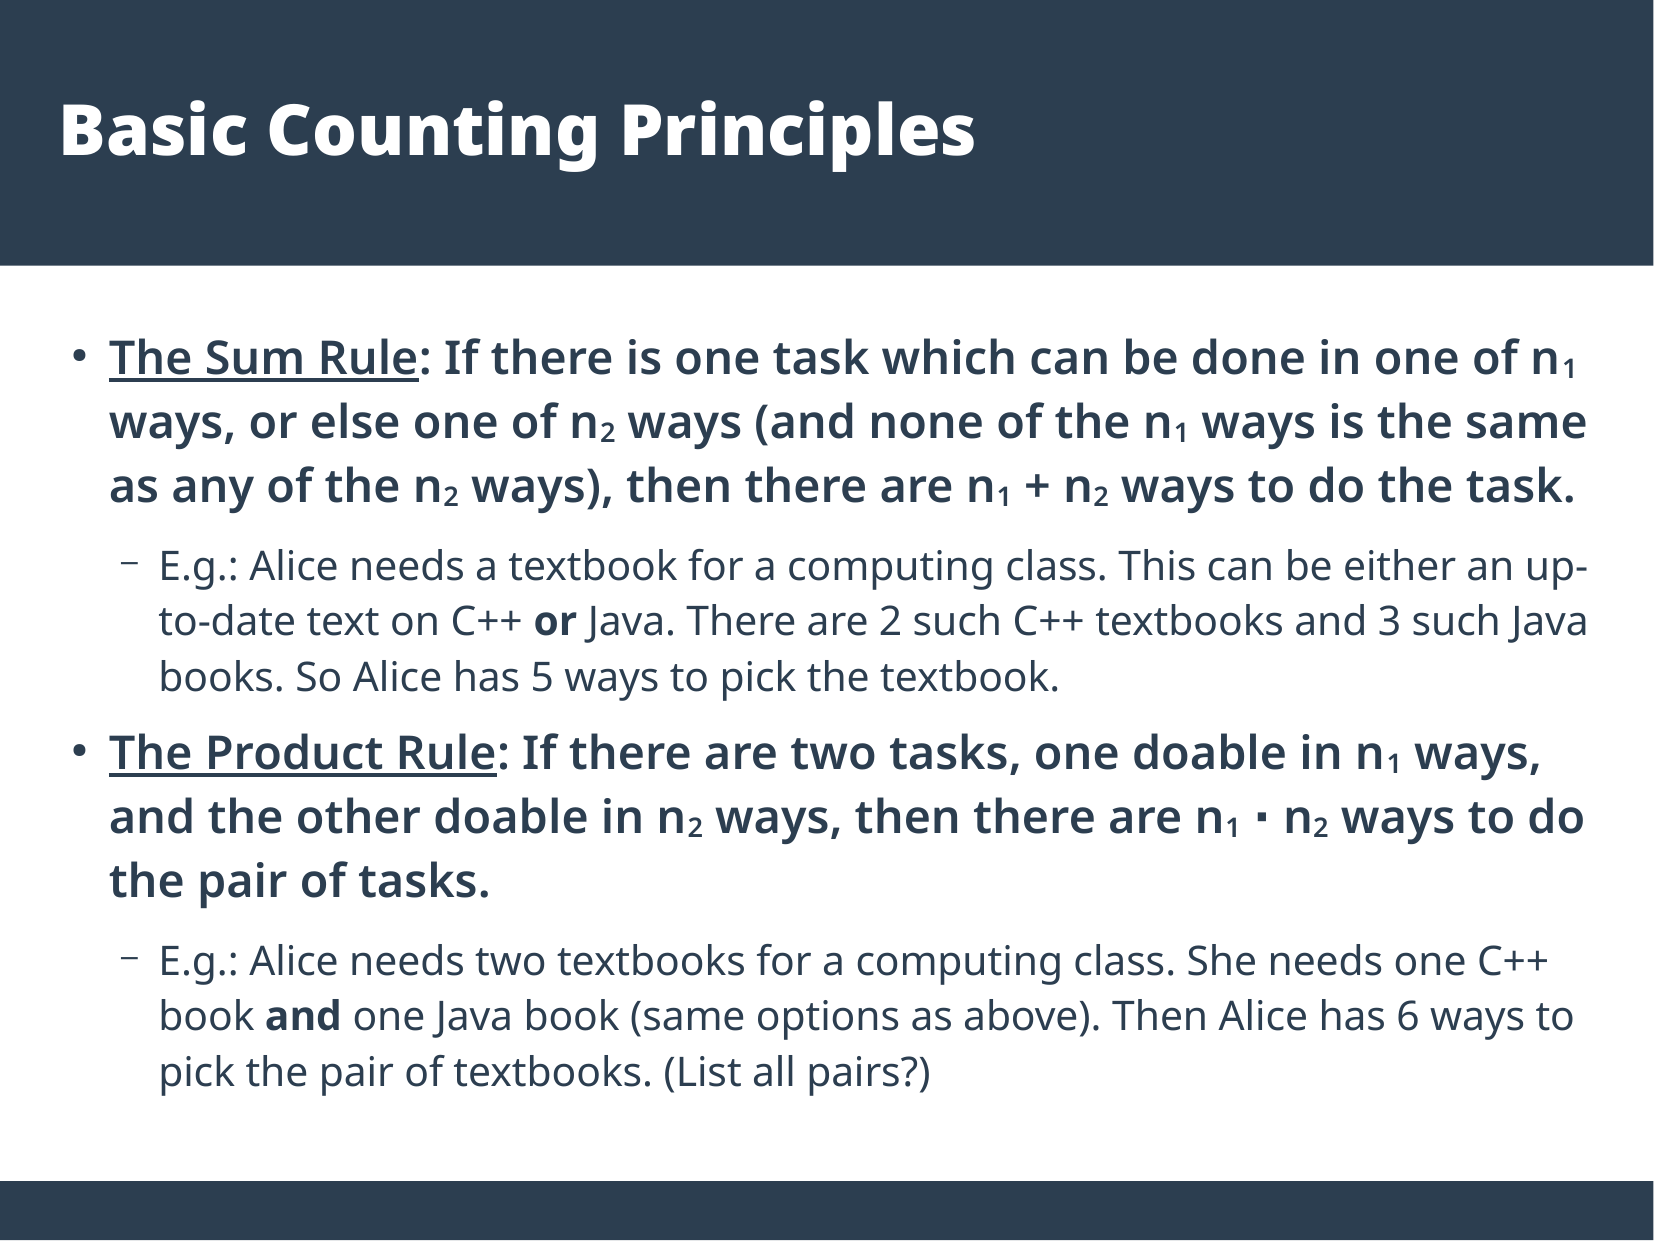

# Basic Counting Principles
The Sum Rule: If there is one task which can be done in one of n1 ways, or else one of n2 ways (and none of the n1 ways is the same as any of the n2 ways), then there are n1 + n2 ways to do the task.
E.g.: Alice needs a textbook for a computing class. This can be either an up-to-date text on C++ or Java. There are 2 such C++ textbooks and 3 such Java books. So Alice has 5 ways to pick the textbook.
The Product Rule: If there are two tasks, one doable in n1 ways, and the other doable in n2 ways, then there are n1 ∙ n2 ways to do the pair of tasks.
E.g.: Alice needs two textbooks for a computing class. She needs one C++ book and one Java book (same options as above). Then Alice has 6 ways to pick the pair of textbooks. (List all pairs?)